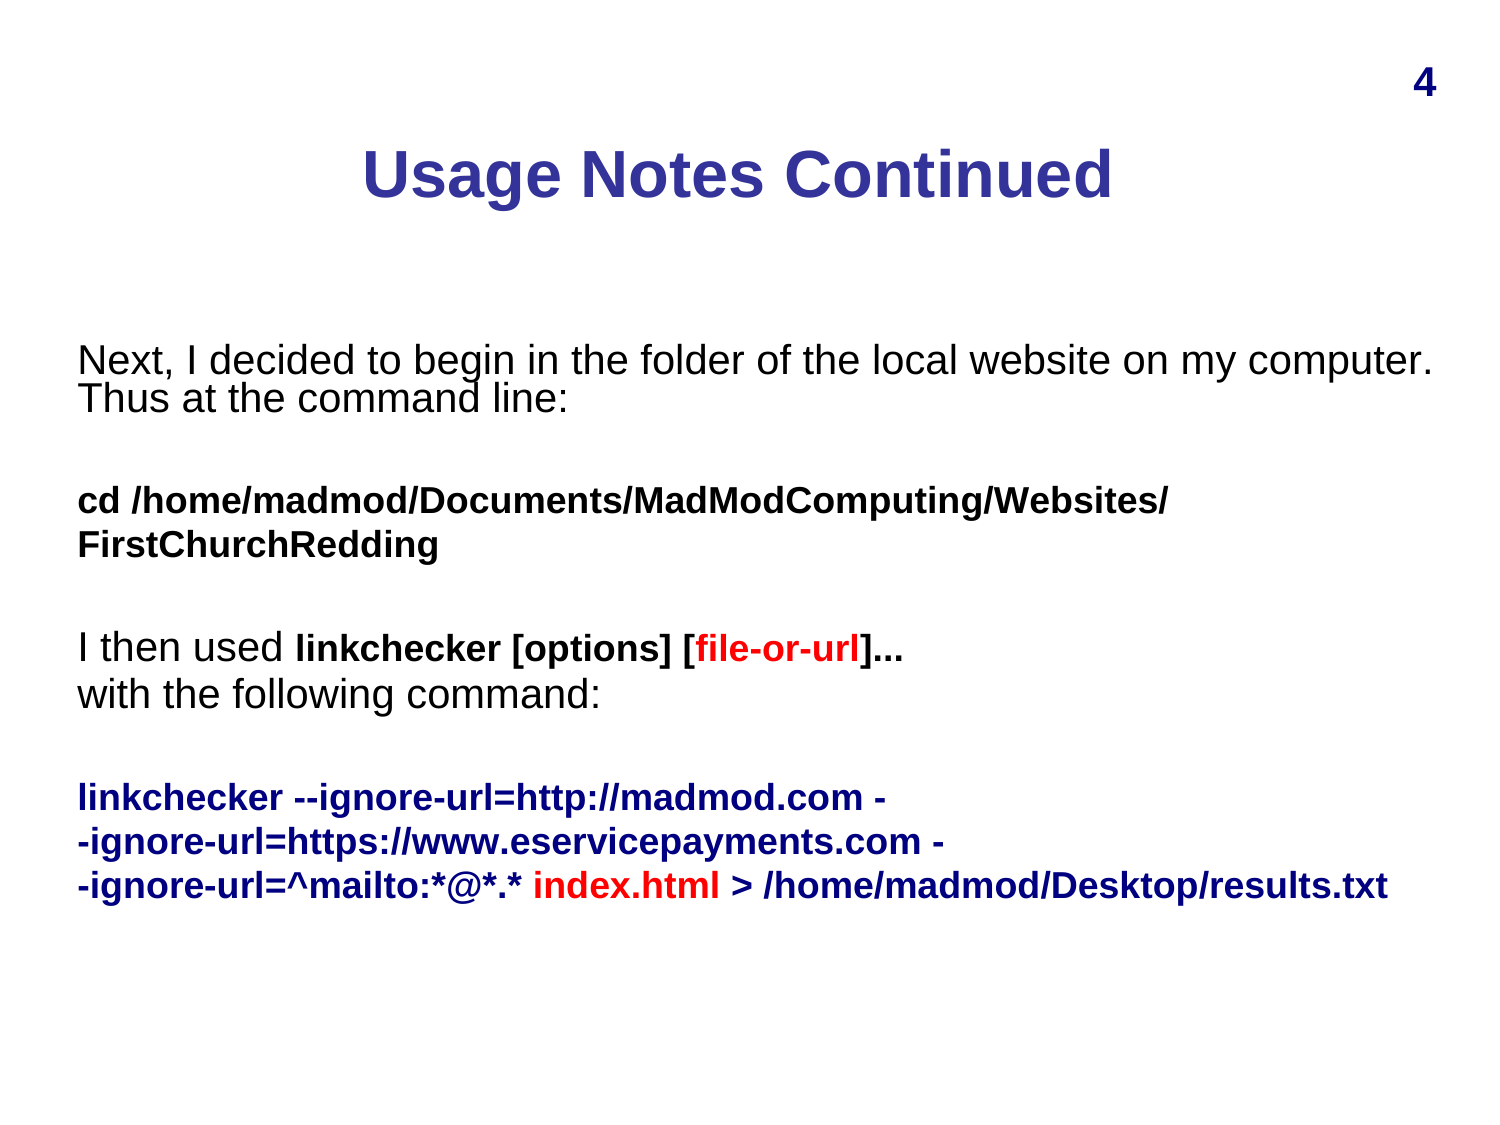

4
# Usage Notes Continued
Next, I decided to begin in the folder of the local website on my computer. Thus at the command line:
cd /home/madmod/Documents/MadModComputing/Websites/
FirstChurchRedding
I then used linkchecker [options] [file-or-url]...
with the following command:
linkchecker --ignore-url=http://madmod.com -
-ignore-url=https://www.eservicepayments.com -
-ignore-url=^mailto:*@*.* index.html > /home/madmod/Desktop/results.txt